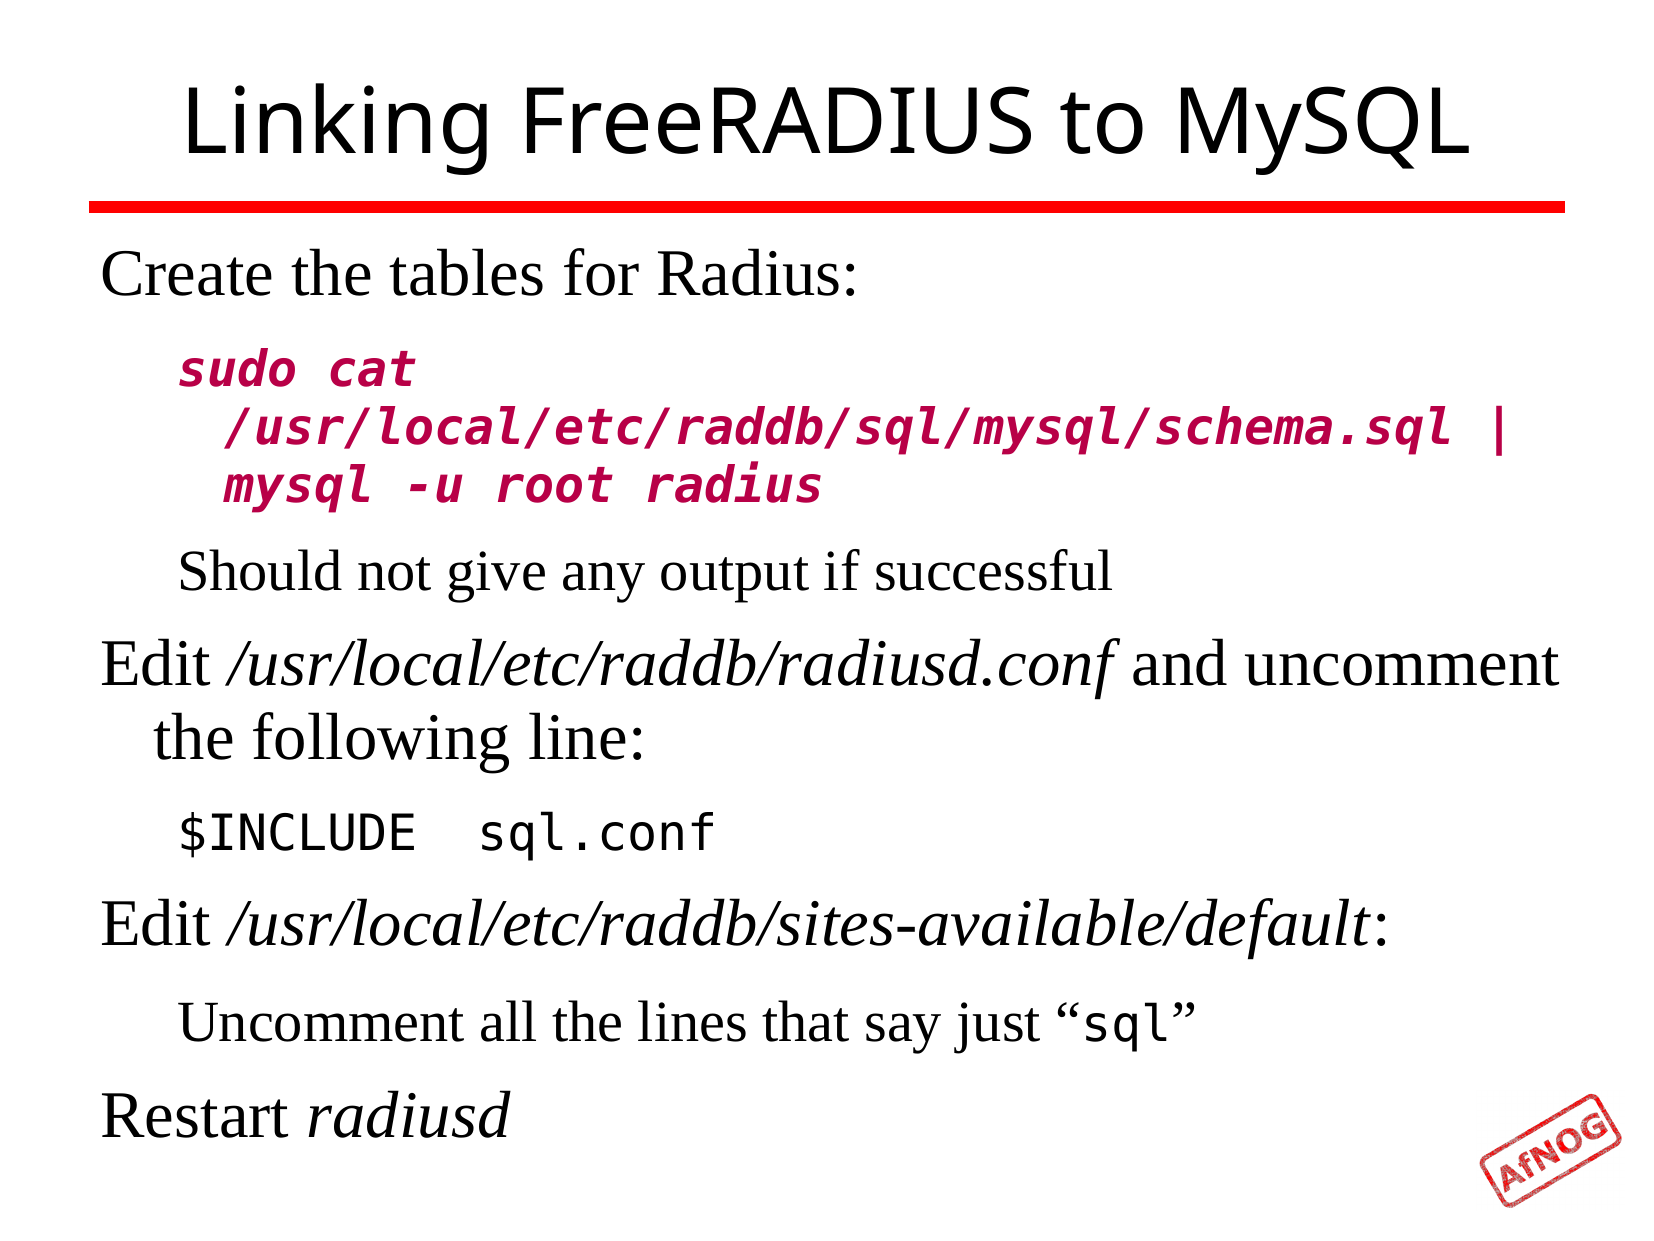

# Linking FreeRADIUS to MySQL
Create the tables for Radius:
sudo cat /usr/local/etc/raddb/sql/mysql/schema.sql | mysql -u root radius
Should not give any output if successful
Edit /usr/local/etc/raddb/radiusd.conf and uncomment the following line:
$INCLUDE sql.conf
Edit /usr/local/etc/raddb/sites-available/default:
Uncomment all the lines that say just “sql”
Restart radiusd